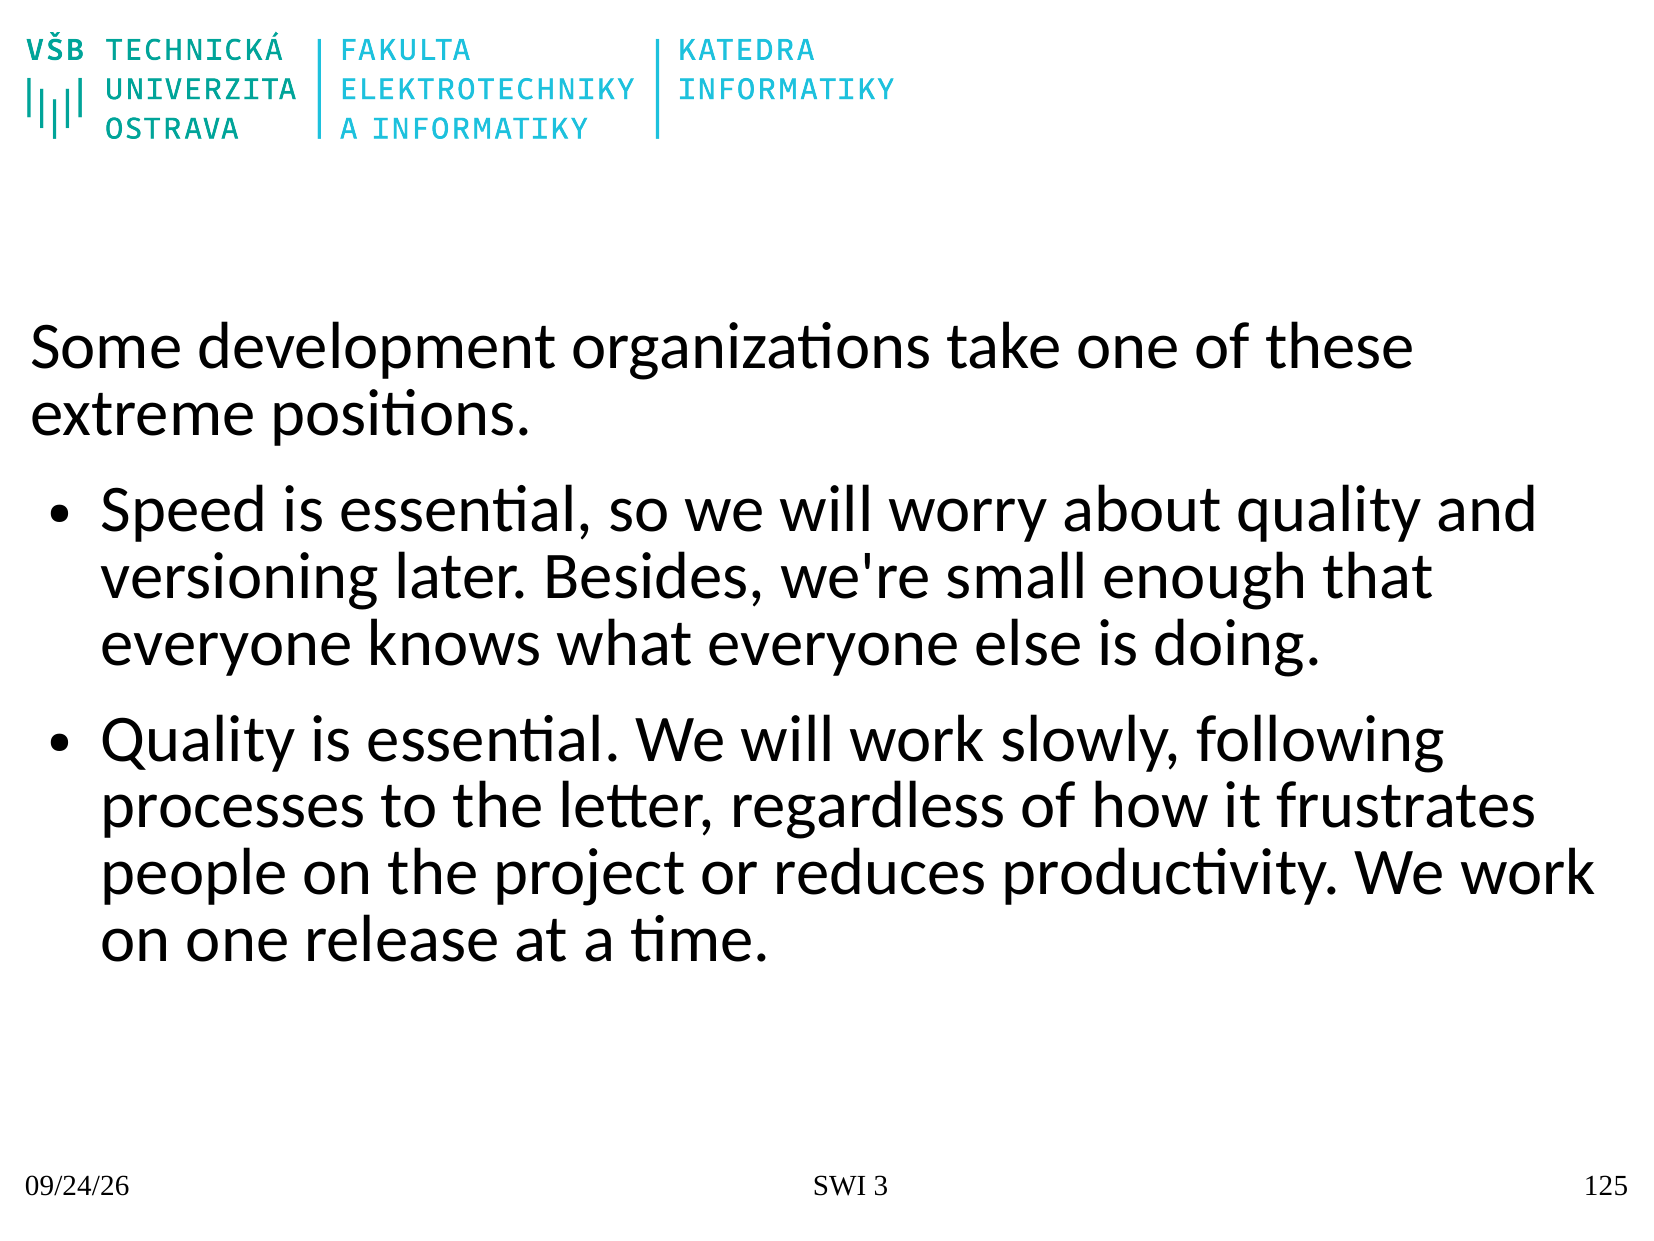

#
Some development organizations take one of these extreme positions.
Speed is essential, so we will worry about quality and versioning later. Besides, we're small enough that everyone knows what everyone else is doing.
Quality is essential. We will work slowly, following processes to the letter, regardless of how it frustrates people on the project or reduces productivity. We work on one release at a time.
SWI 3
125